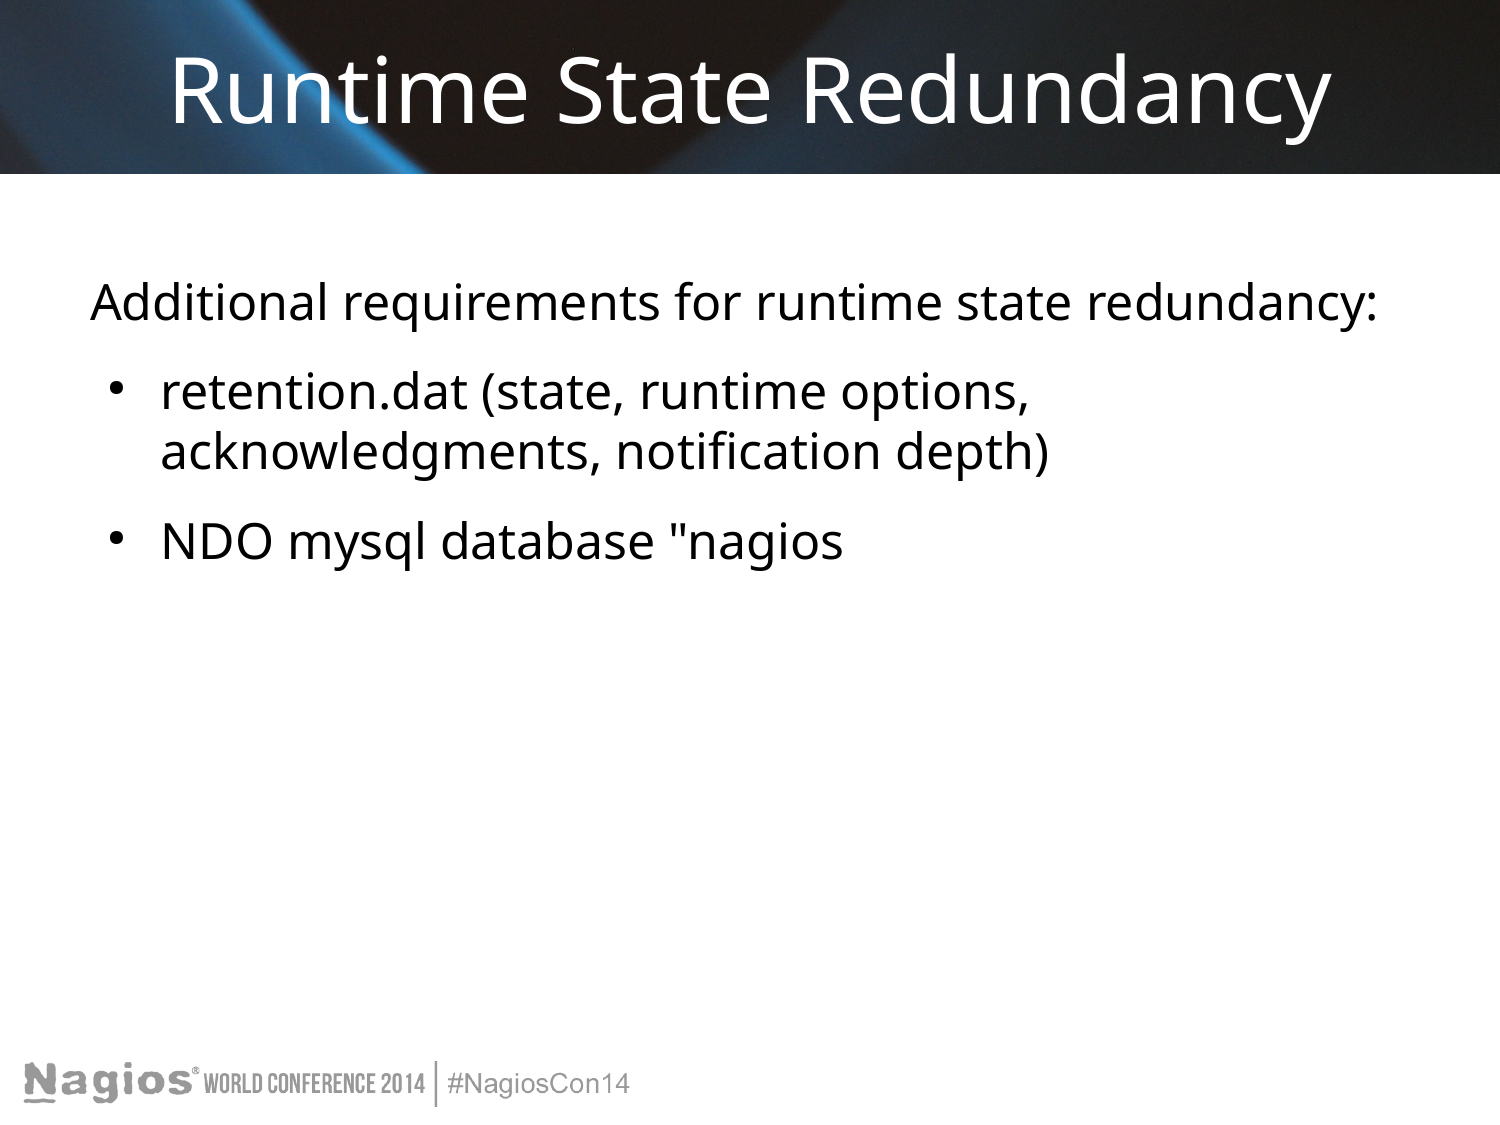

# Runtime State Redundancy
Additional requirements for runtime state redundancy:
retention.dat (state, runtime options, acknowledgments, notification depth)
NDO mysql database "nagios